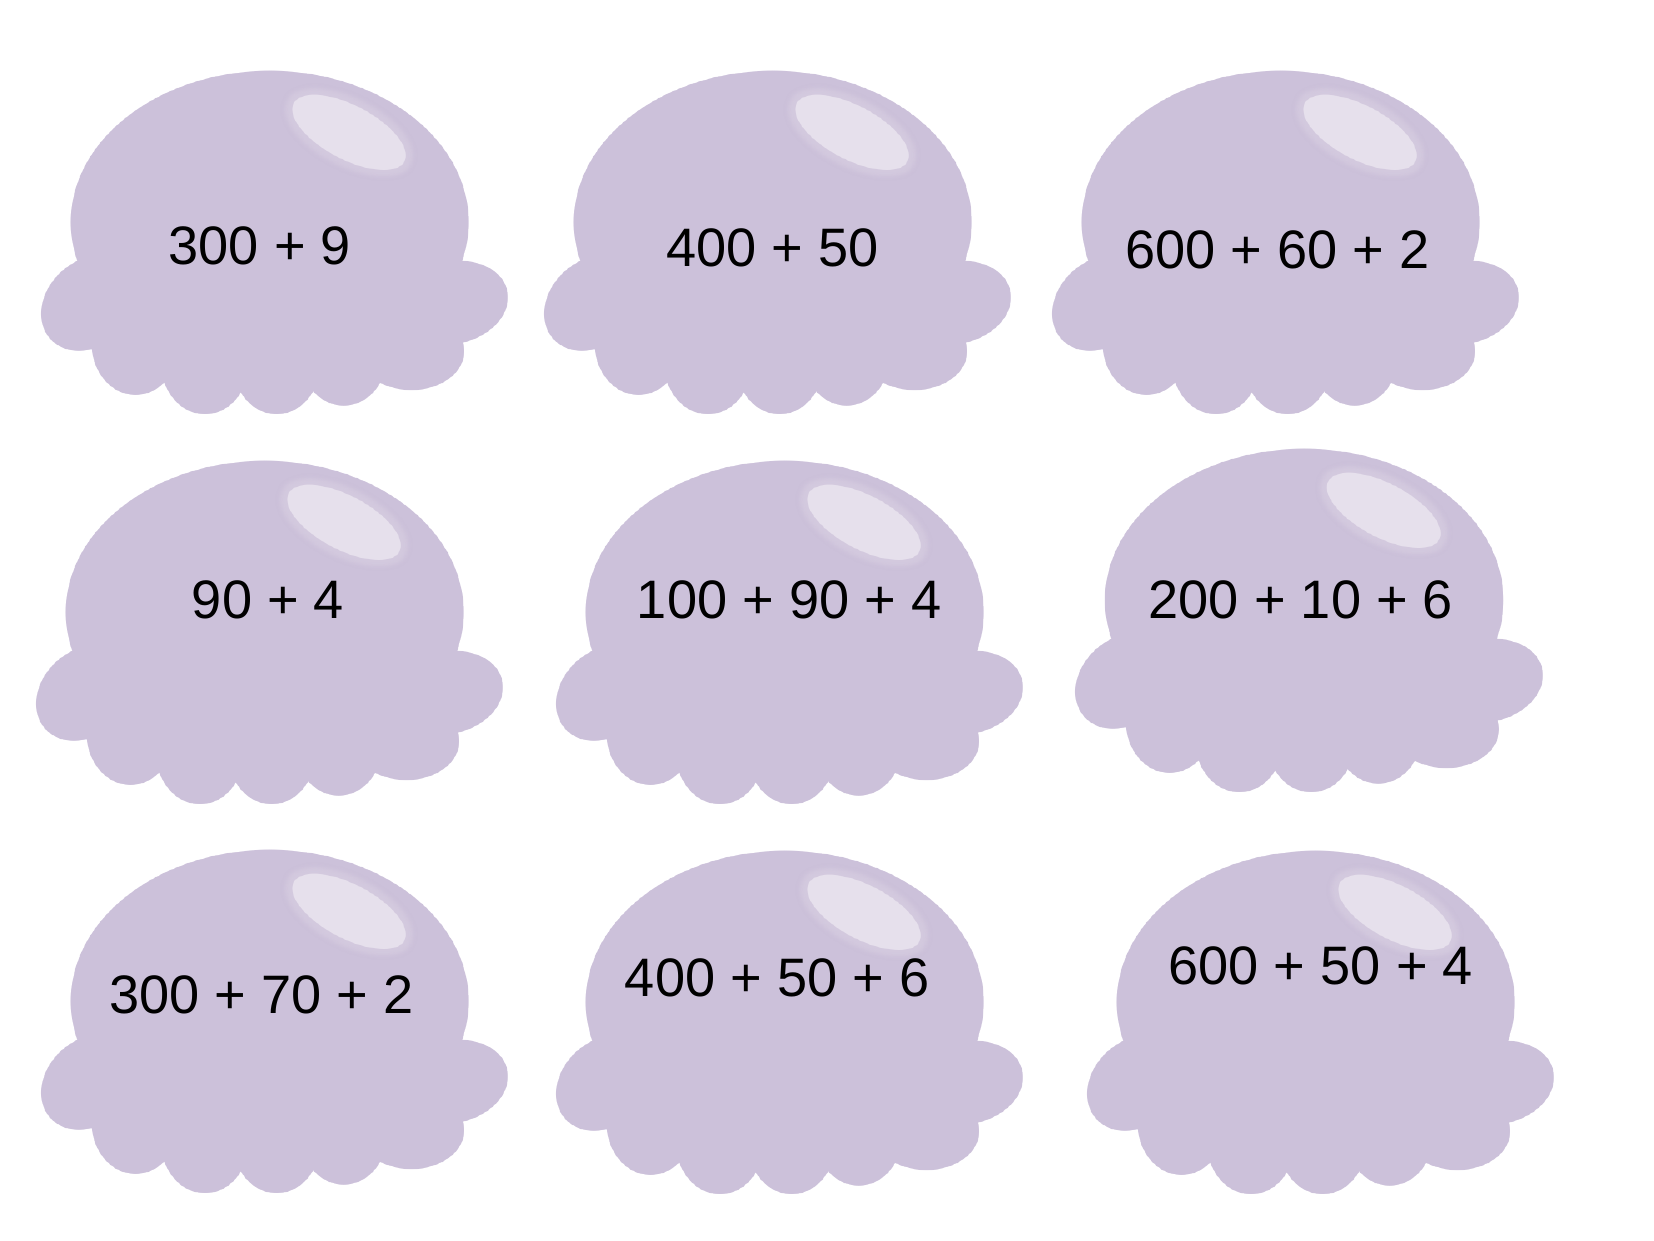

300 + 9
400 + 50
600 + 60 + 2
90 + 4
100 + 90 + 4
200 + 10 + 6
600 + 50 + 4
400 + 50 + 6
300 + 70 + 2